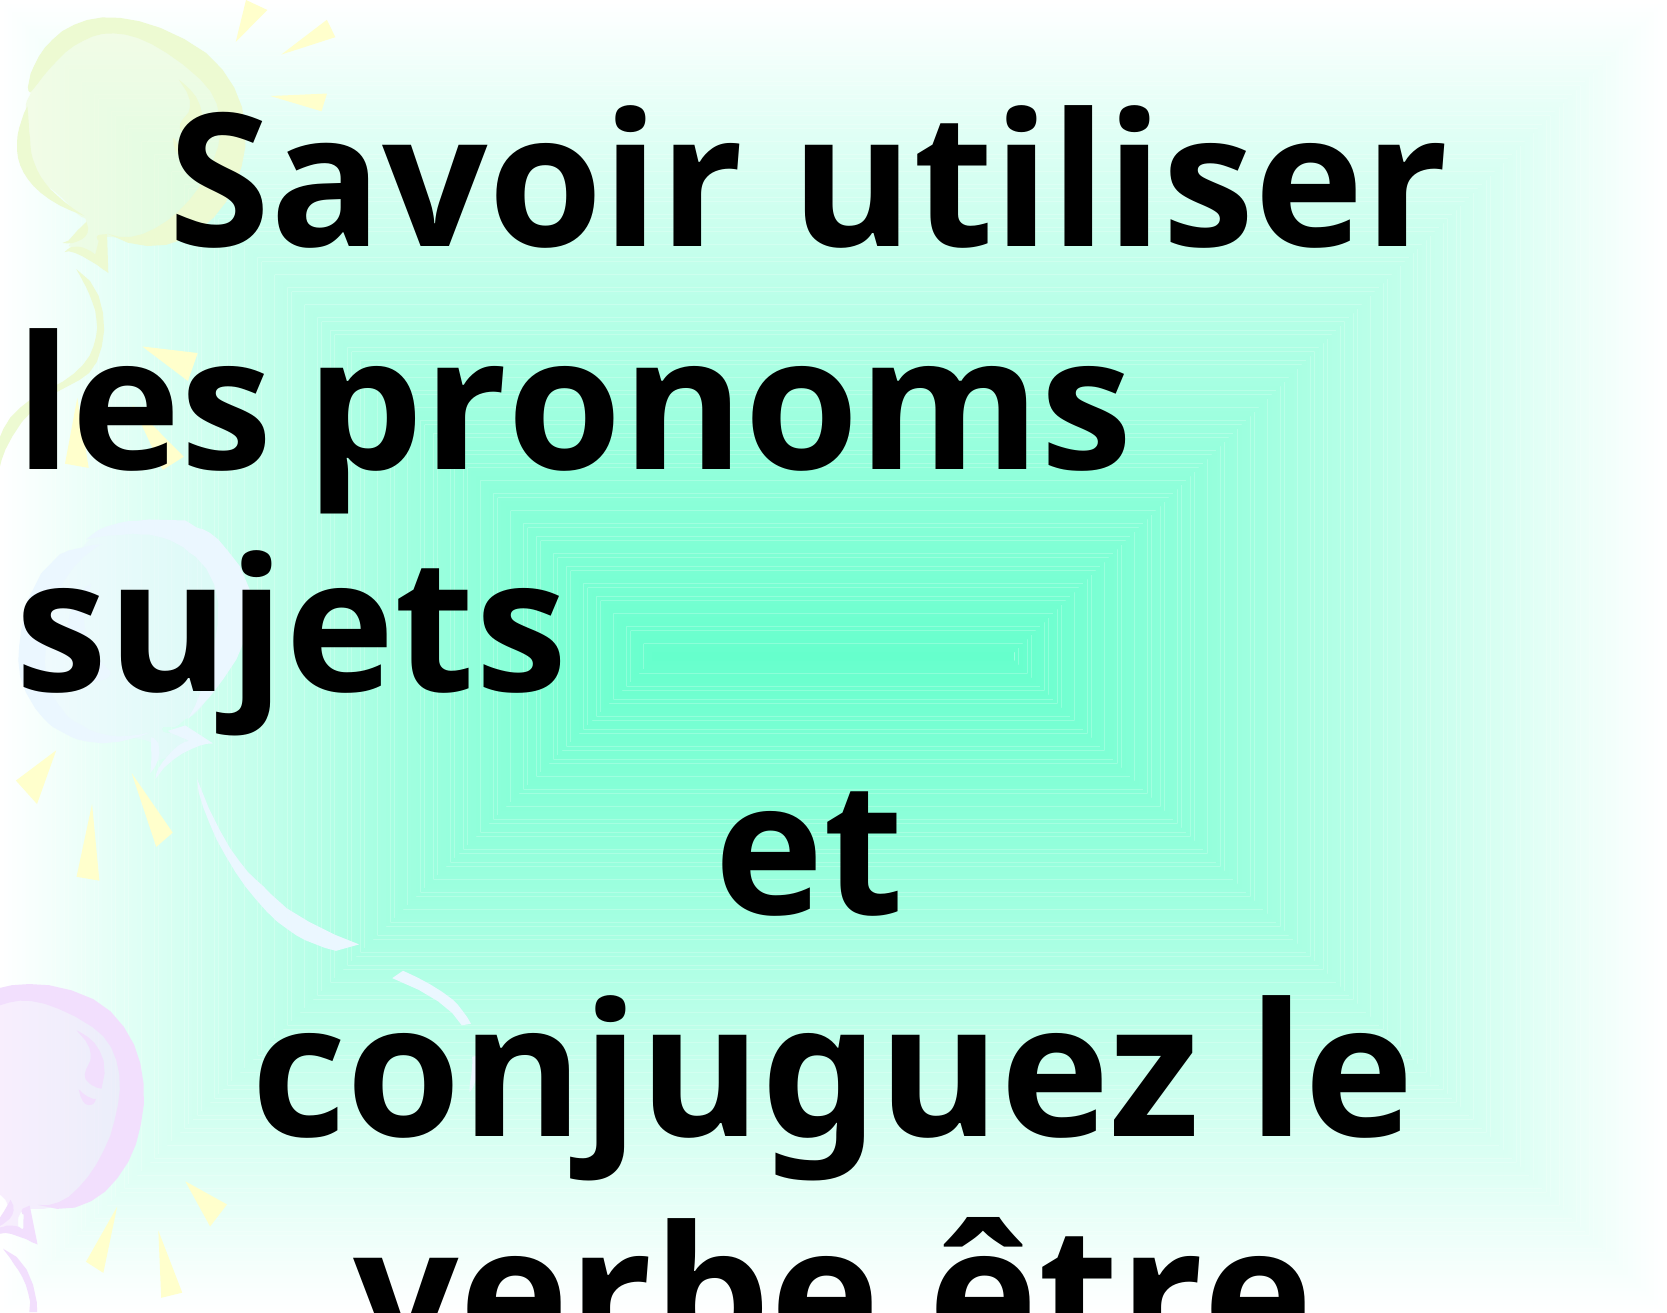

Savoir utiliser
les pronoms sujets
et
conjuguez le verbe être